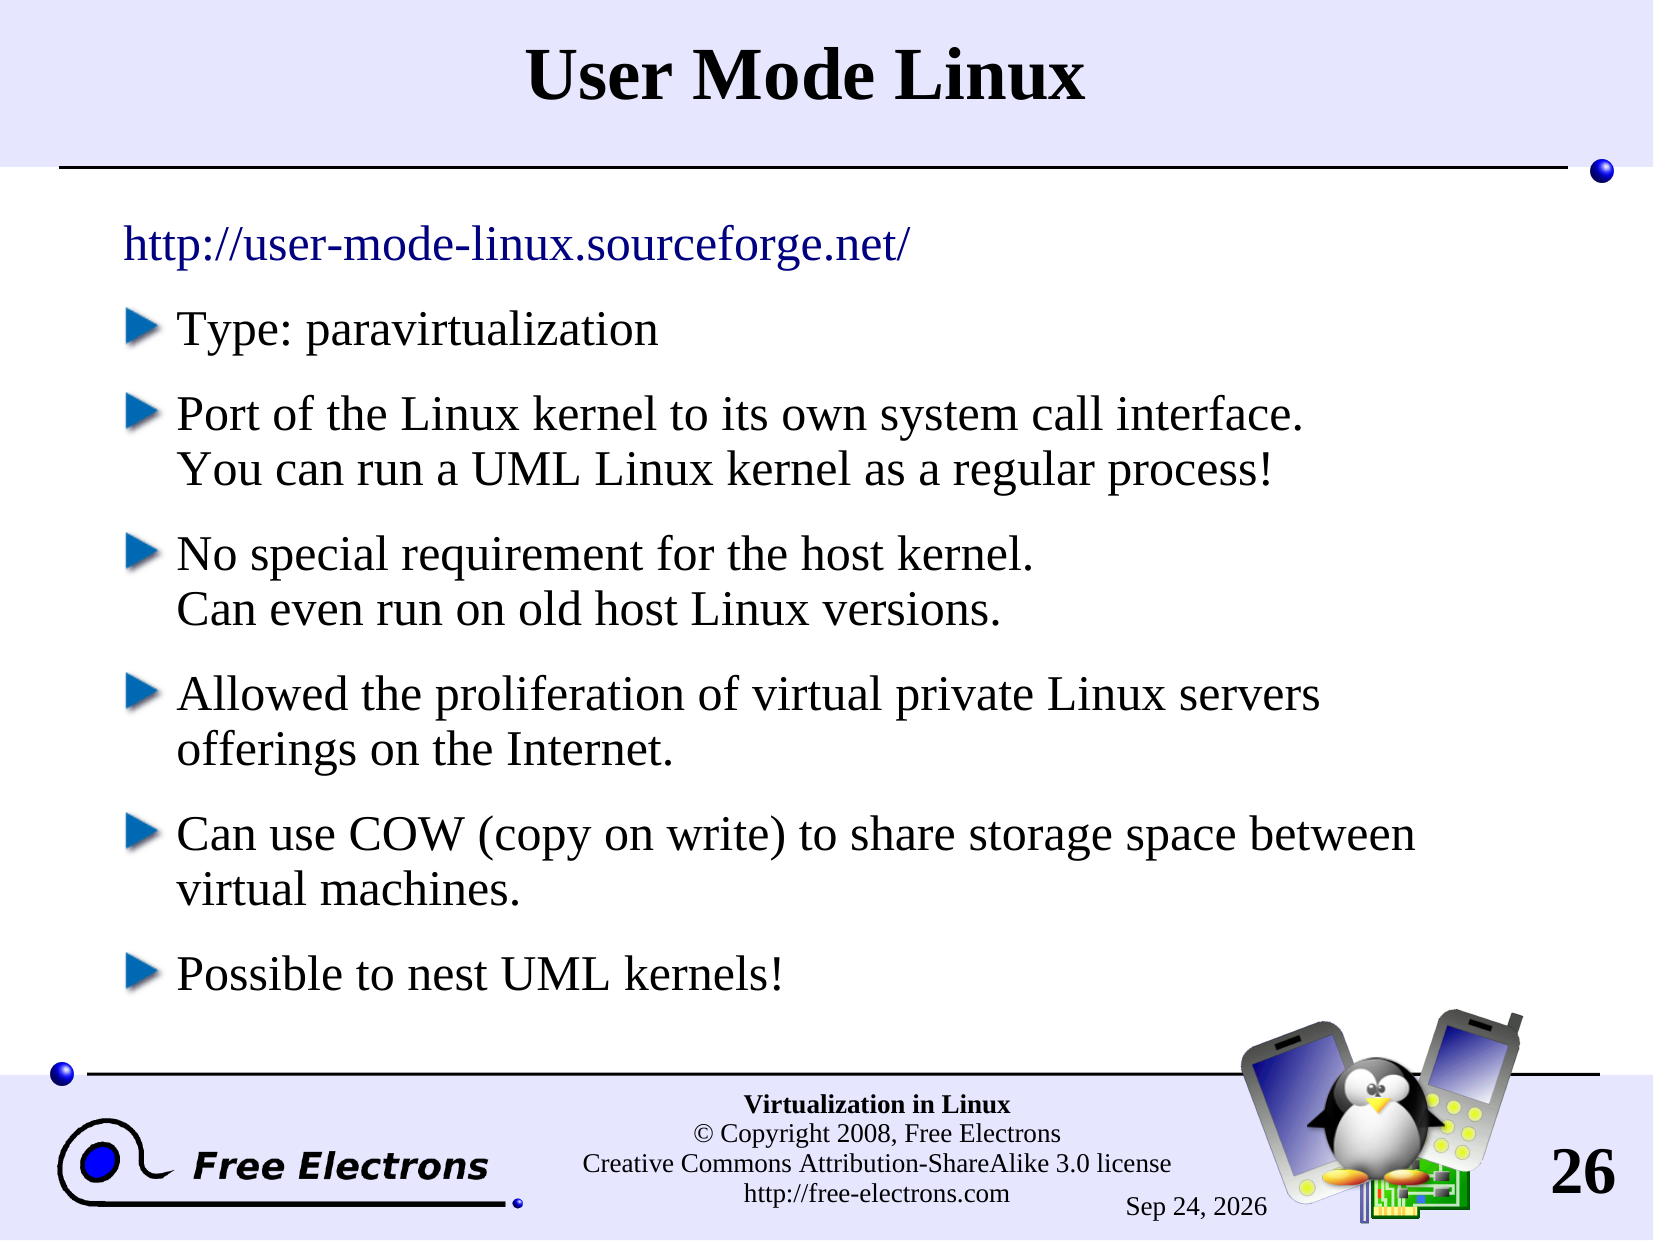

# User Mode Linux
http://user-mode-linux.sourceforge.net/
Type: paravirtualization
Port of the Linux kernel to its own system call interface.
You can run a UML Linux kernel as a regular process!
No special requirement for the host kernel.
Can even run on old host Linux versions.
Allowed the proliferation of virtual private Linux servers
offerings on the Internet.
Can use COW (copy on write) to share storage space between virtual machines.
Possible to nest UML kernels!